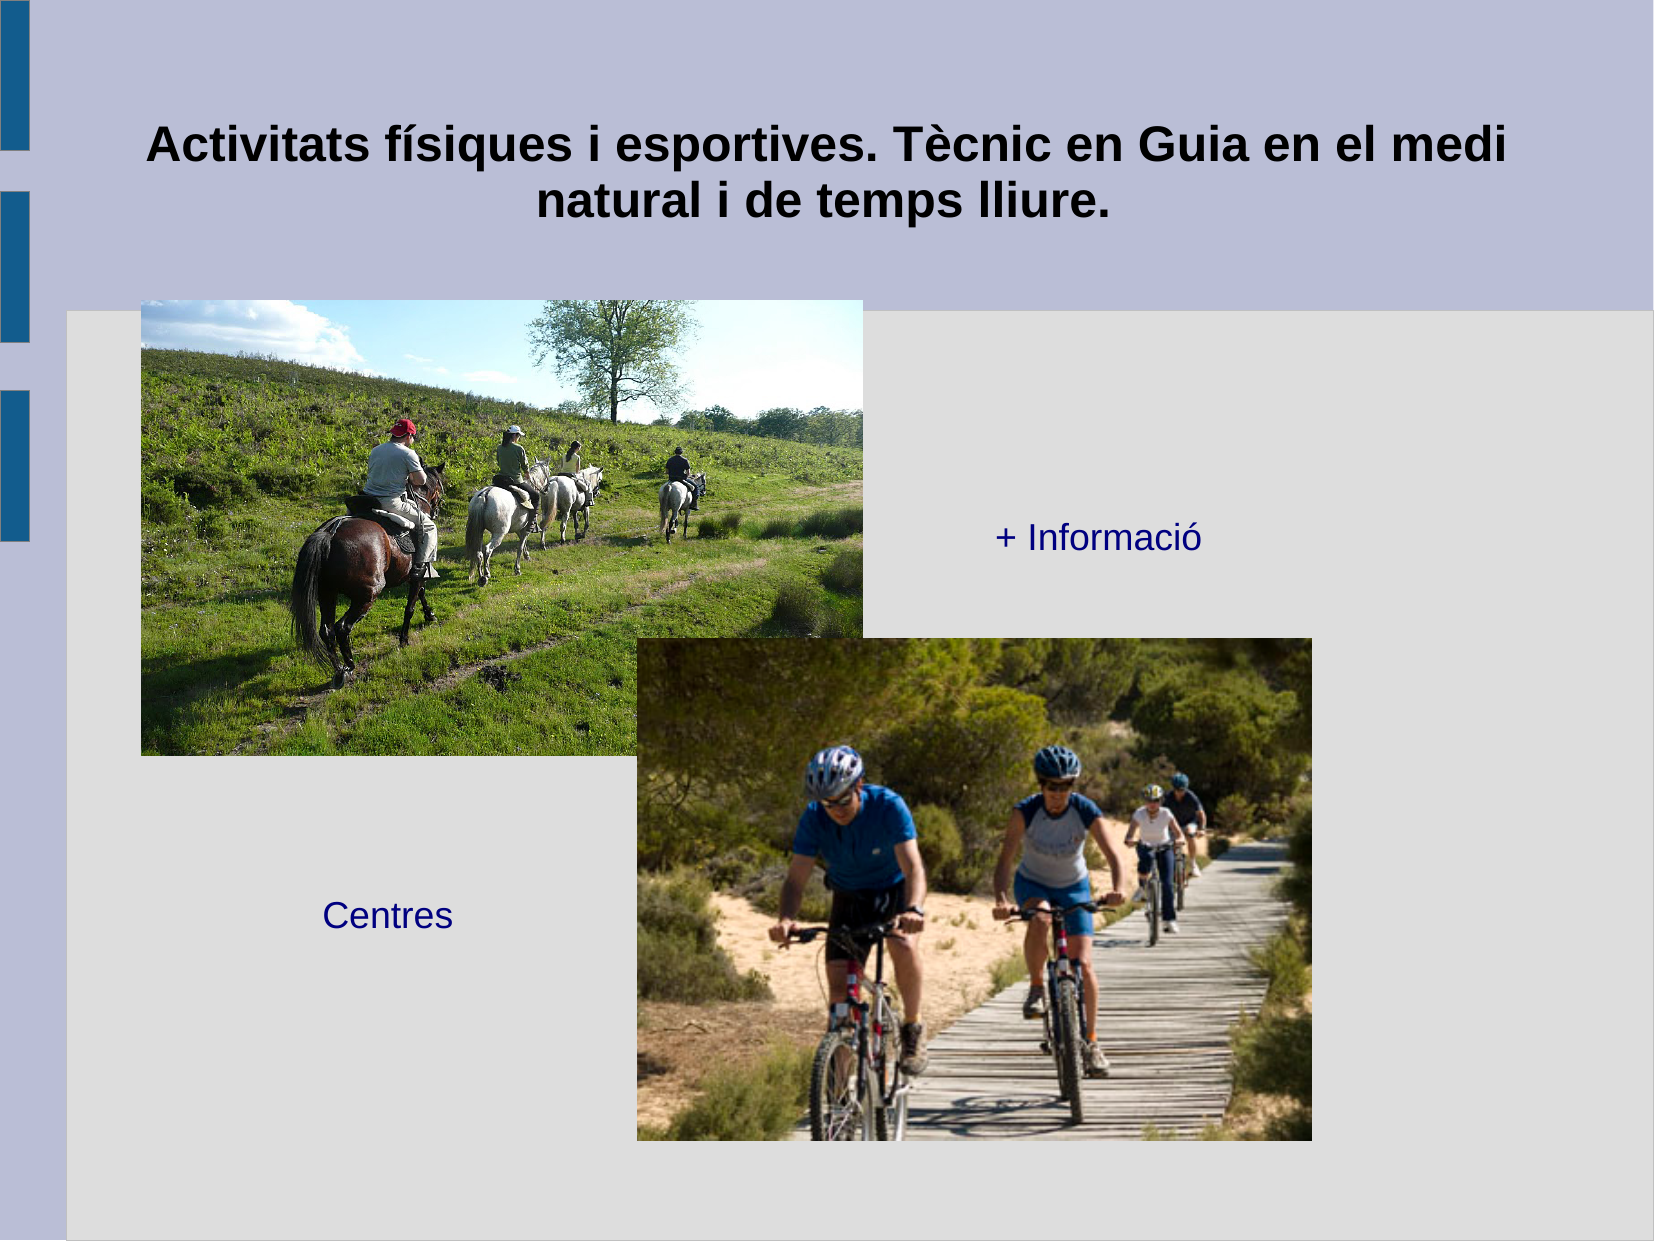

# Activitats físiques i esportives. Tècnic en Guia en el medi natural i de temps lliure.
+ Informació
Centres